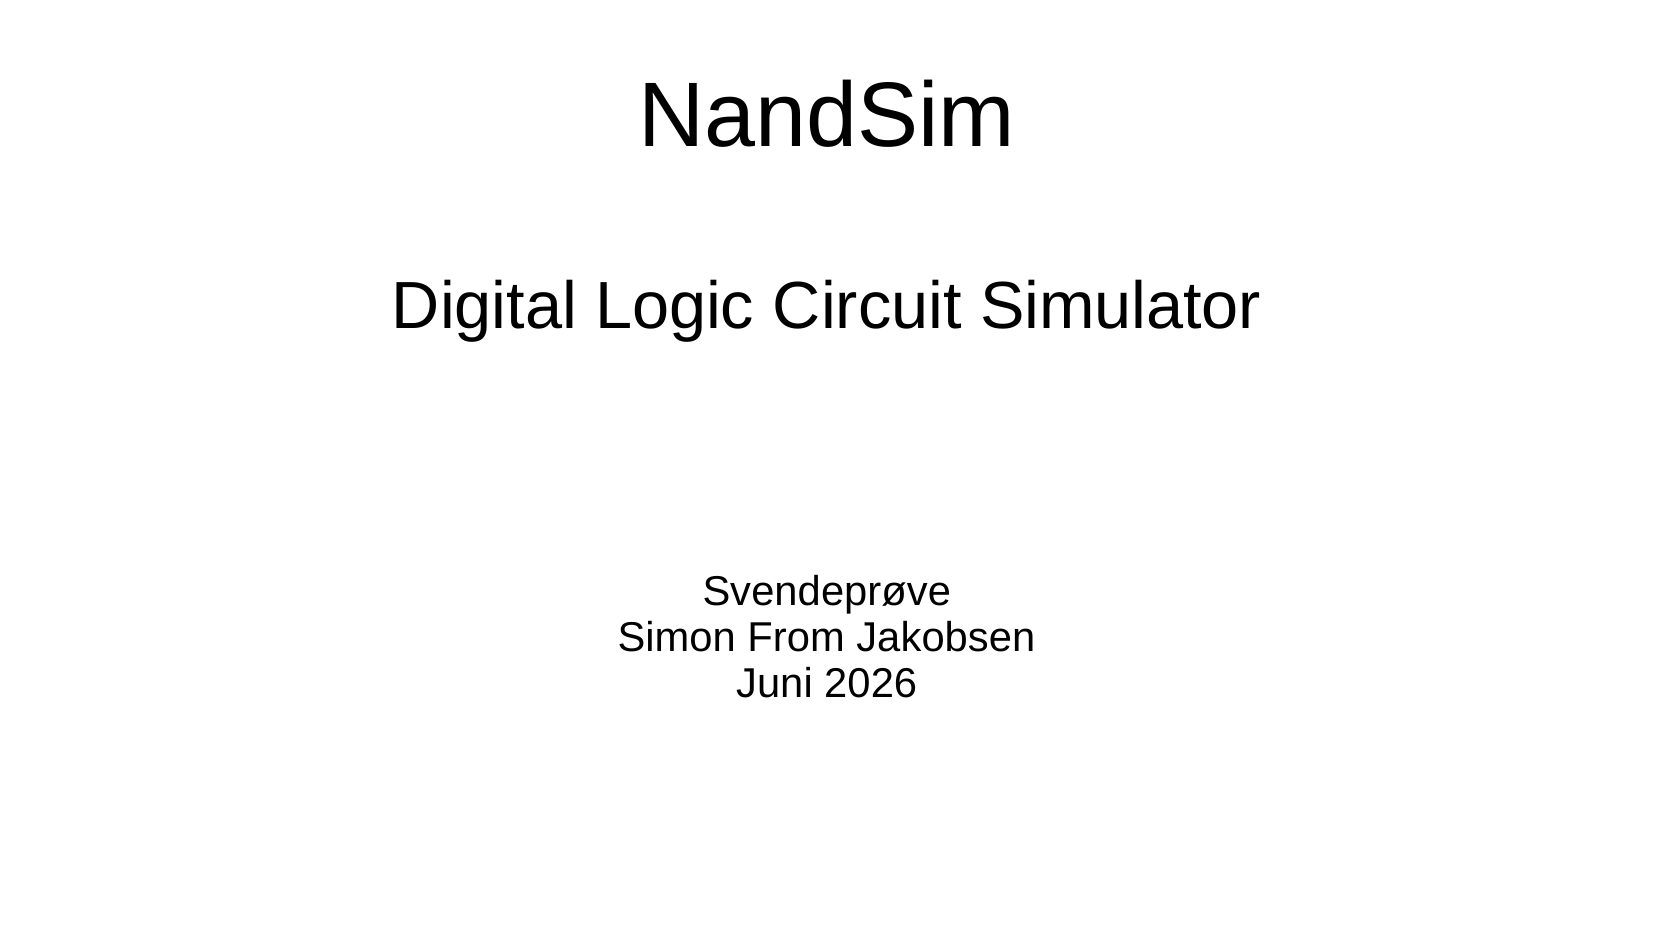

# NandSim
Digital Logic Circuit Simulator
Svendeprøve
Simon From Jakobsen
Juni 2026